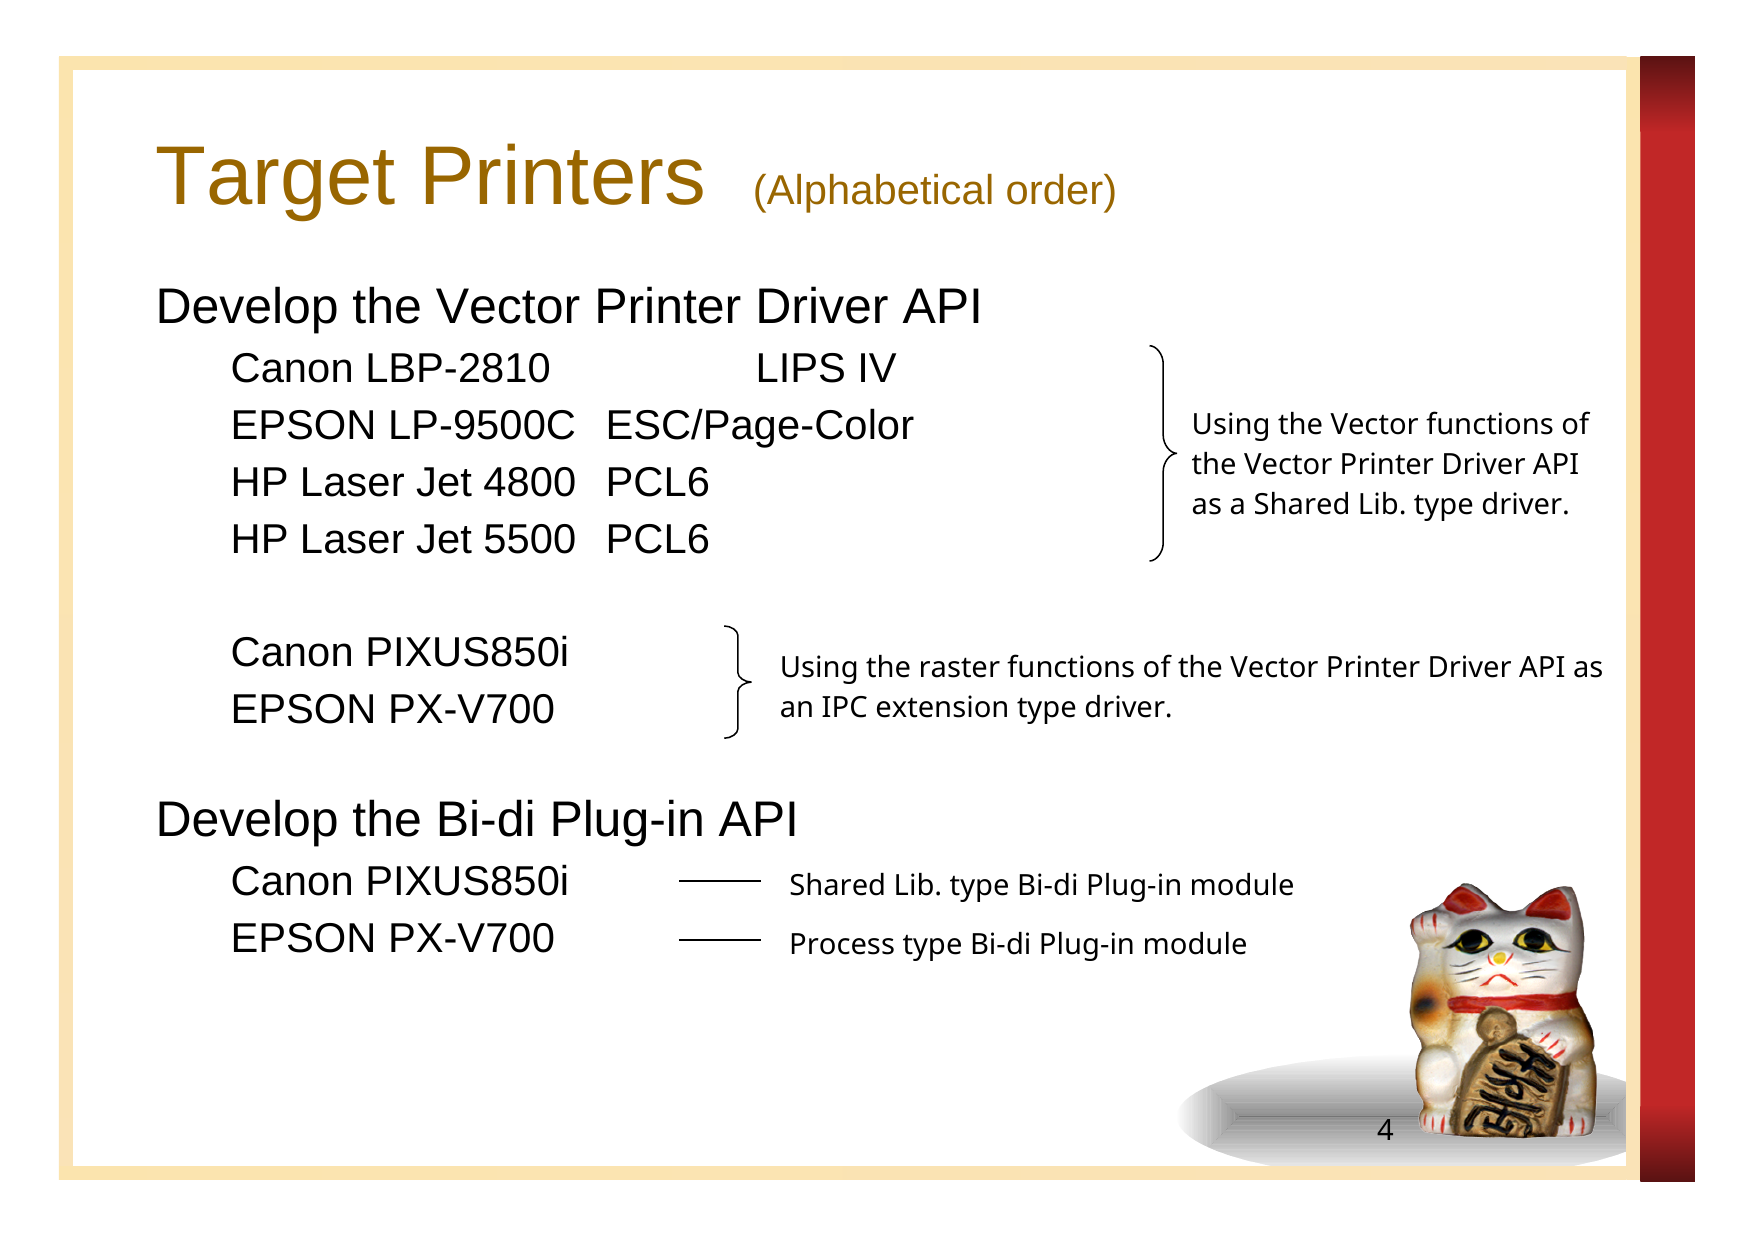

# Target Printers (Alphabetical order)
Develop the Vector Printer Driver API
Canon LBP-2810		LIPS IV
EPSON LP-9500C	ESC/Page-Color
HP Laser Jet 4800	PCL6
HP Laser Jet 5500	PCL6
Canon PIXUS850i
EPSON PX-V700
Develop the Bi-di Plug-in API
Canon PIXUS850i
EPSON PX-V700
Using the Vector functions of
the Vector Printer Driver API
as a Shared Lib. type driver.
Using the raster functions of the Vector Printer Driver API as an IPC extension type driver.
Shared Lib. type Bi-di Plug-in module
Process type Bi-di Plug-in module
4